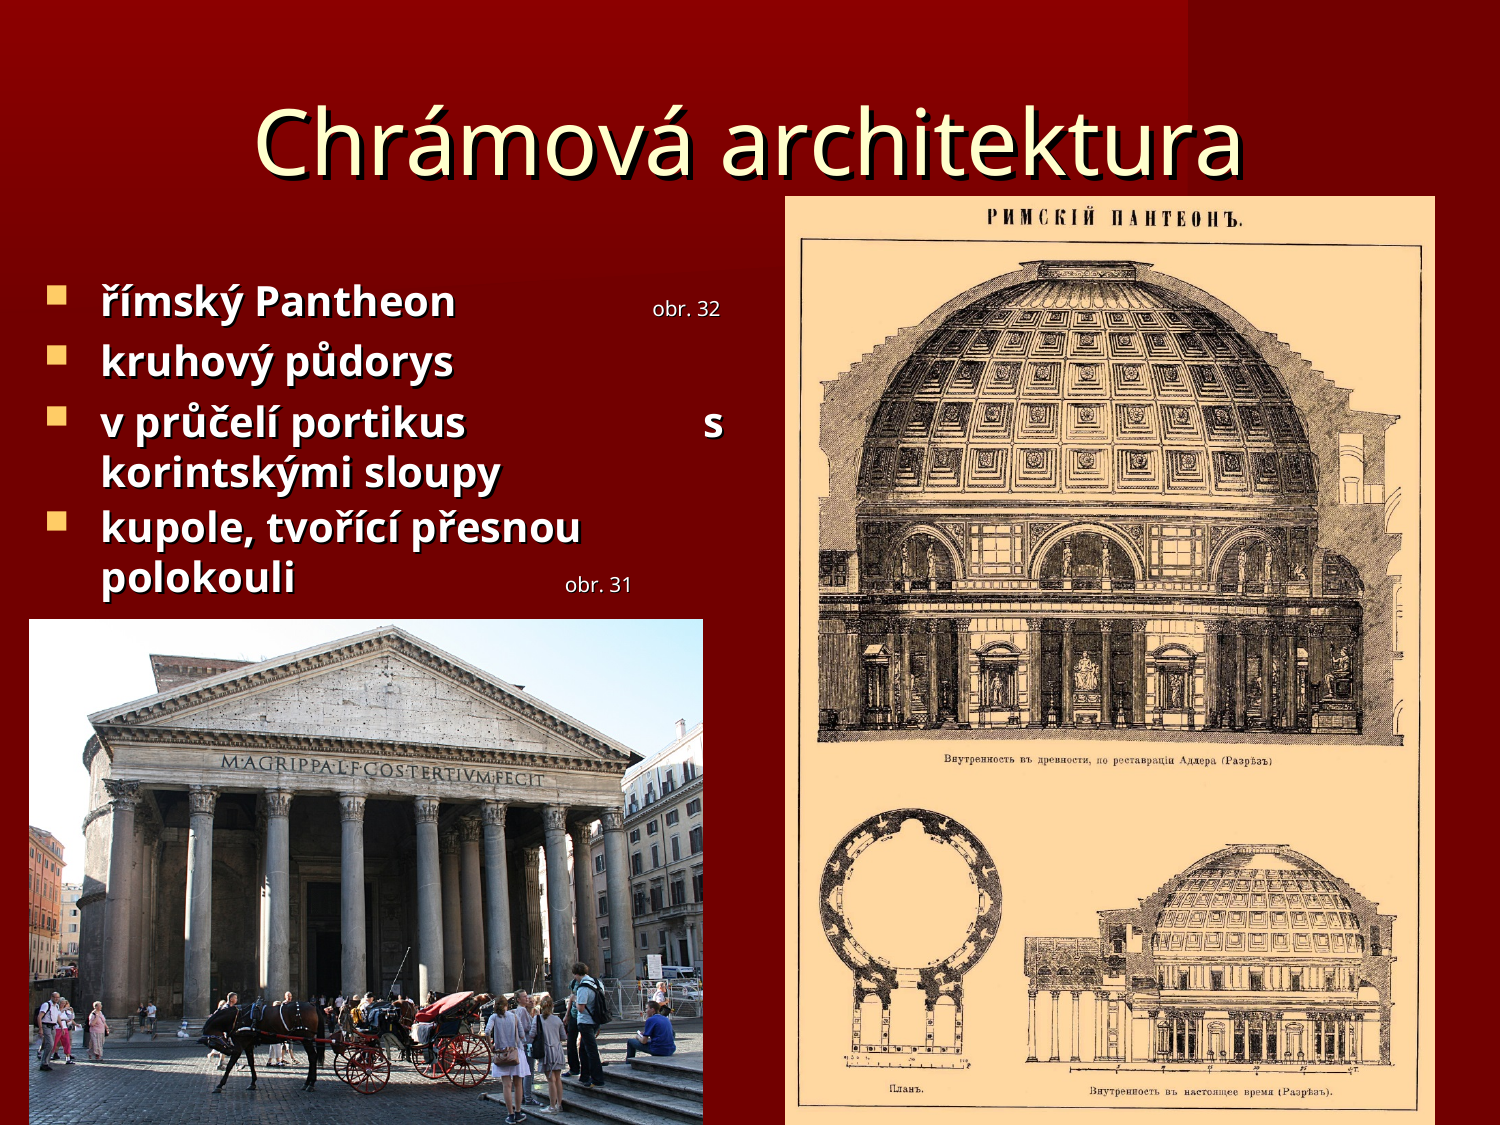

# Chrámová architektura
římský Pantheon obr. 32
kruhový půdorys
v průčelí portikus s korintskými sloupy
kupole, tvořící přesnou polokouli obr. 31